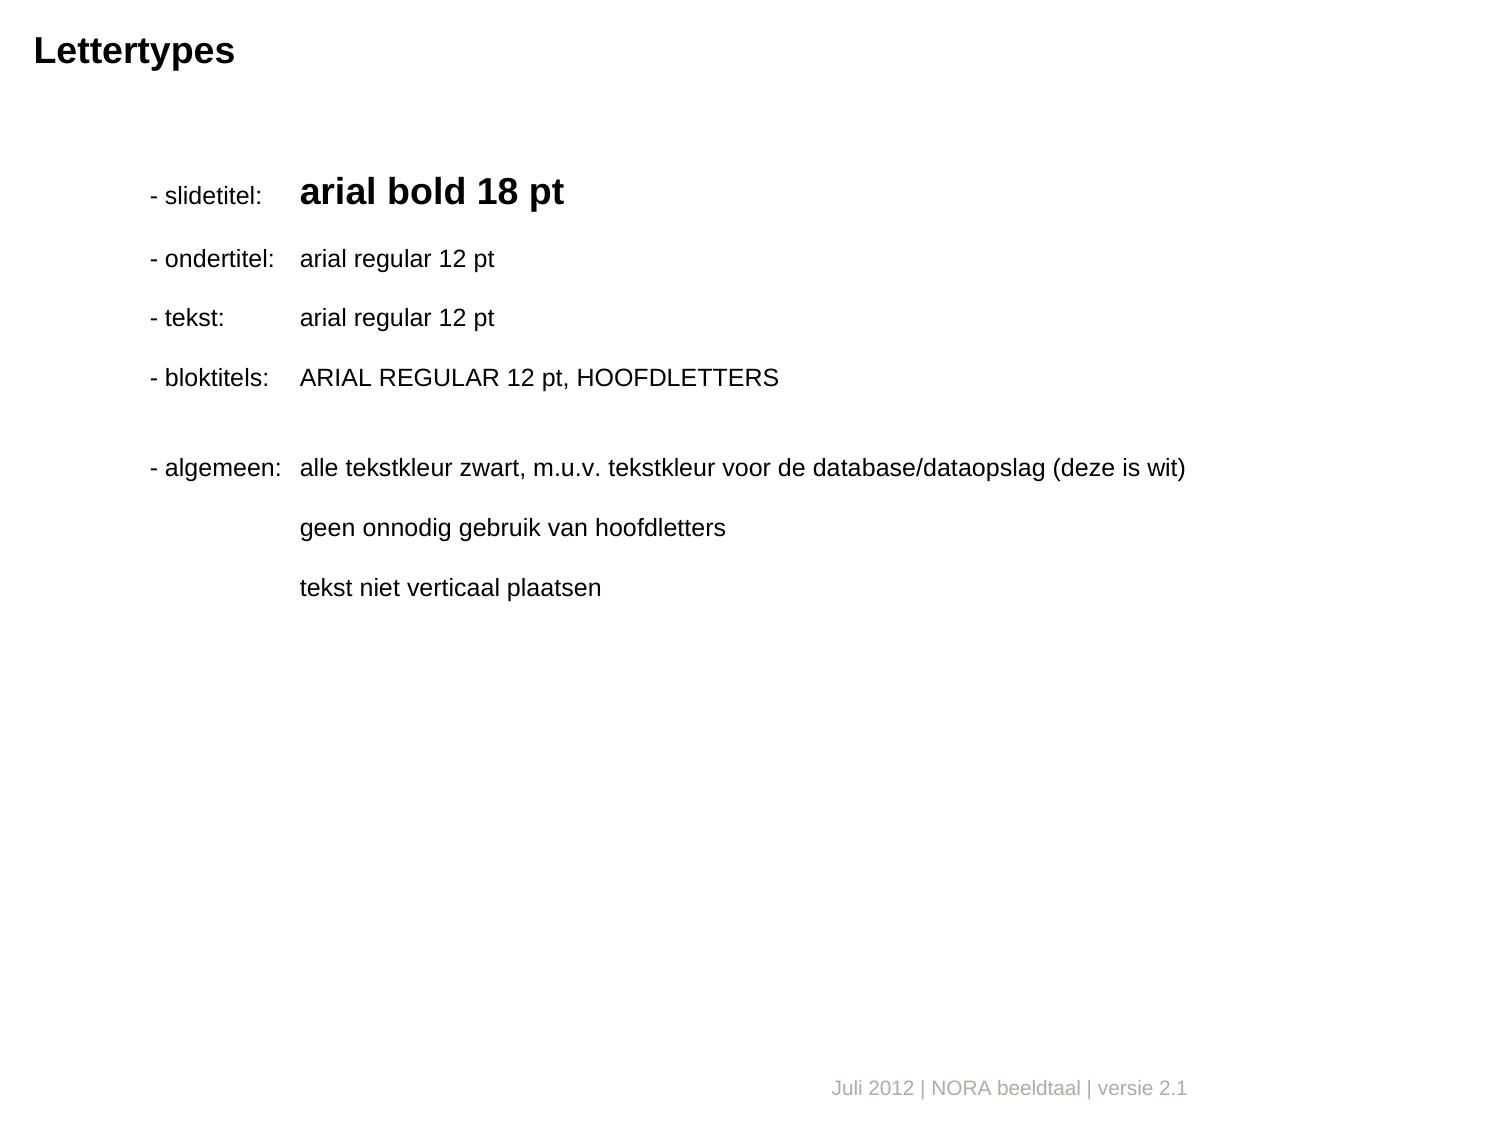

# Lettertypes
- slidetitel:	arial bold 18 pt
- ondertitel:	arial regular 12 pt
- tekst:	arial regular 12 pt
- bloktitels:	ARIAL REGULAR 12 pt, HOOFDLETTERS
- algemeen:	alle tekstkleur zwart, m.u.v. tekstkleur voor de database/dataopslag (deze is wit)
	geen onnodig gebruik van hoofdletters
	tekst niet verticaal plaatsen